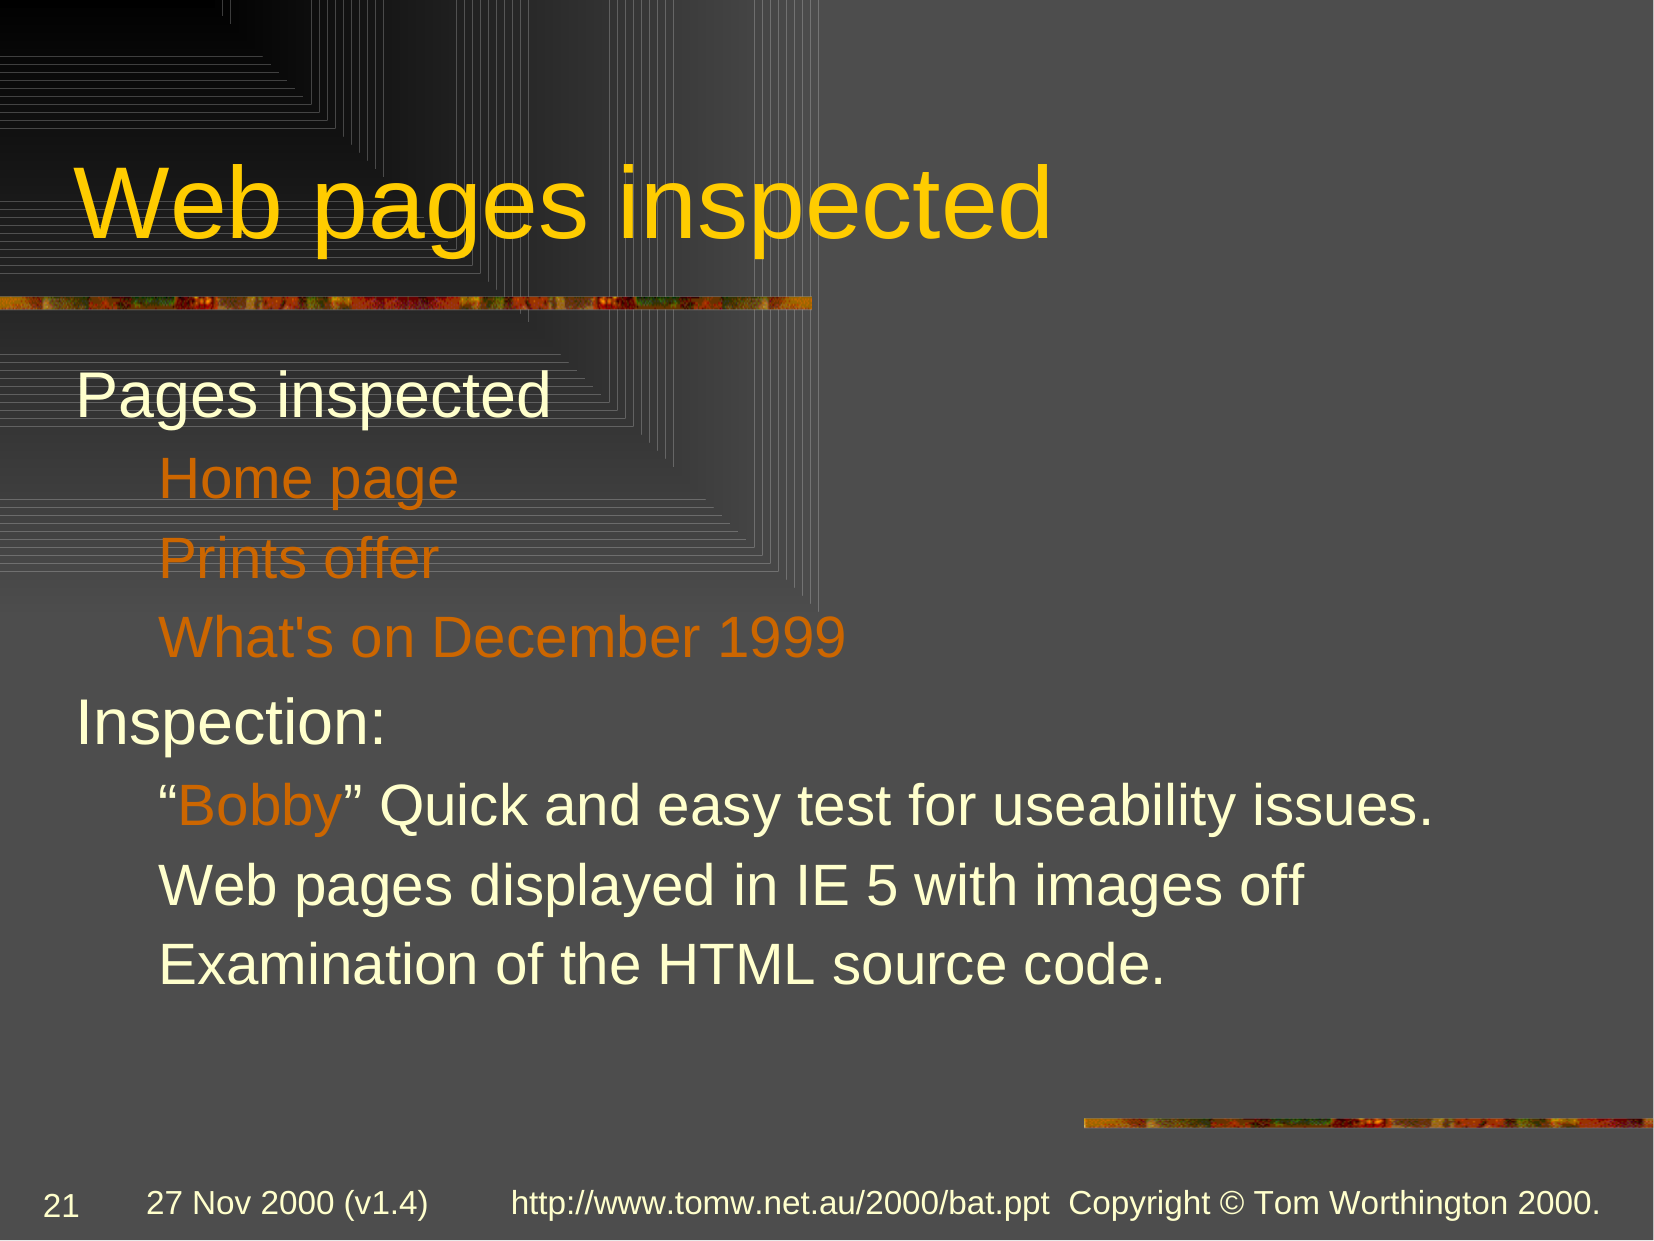

# Web pages inspected
Pages inspected
Home page
Prints offer
What's on December 1999
Inspection:
“Bobby” Quick and easy test for useability issues.
Web pages displayed in IE 5 with images off
Examination of the HTML source code.
27 Nov 2000 (v1.4)
http://www.tomw.net.au/2000/bat.ppt Copyright © Tom Worthington 2000.
21